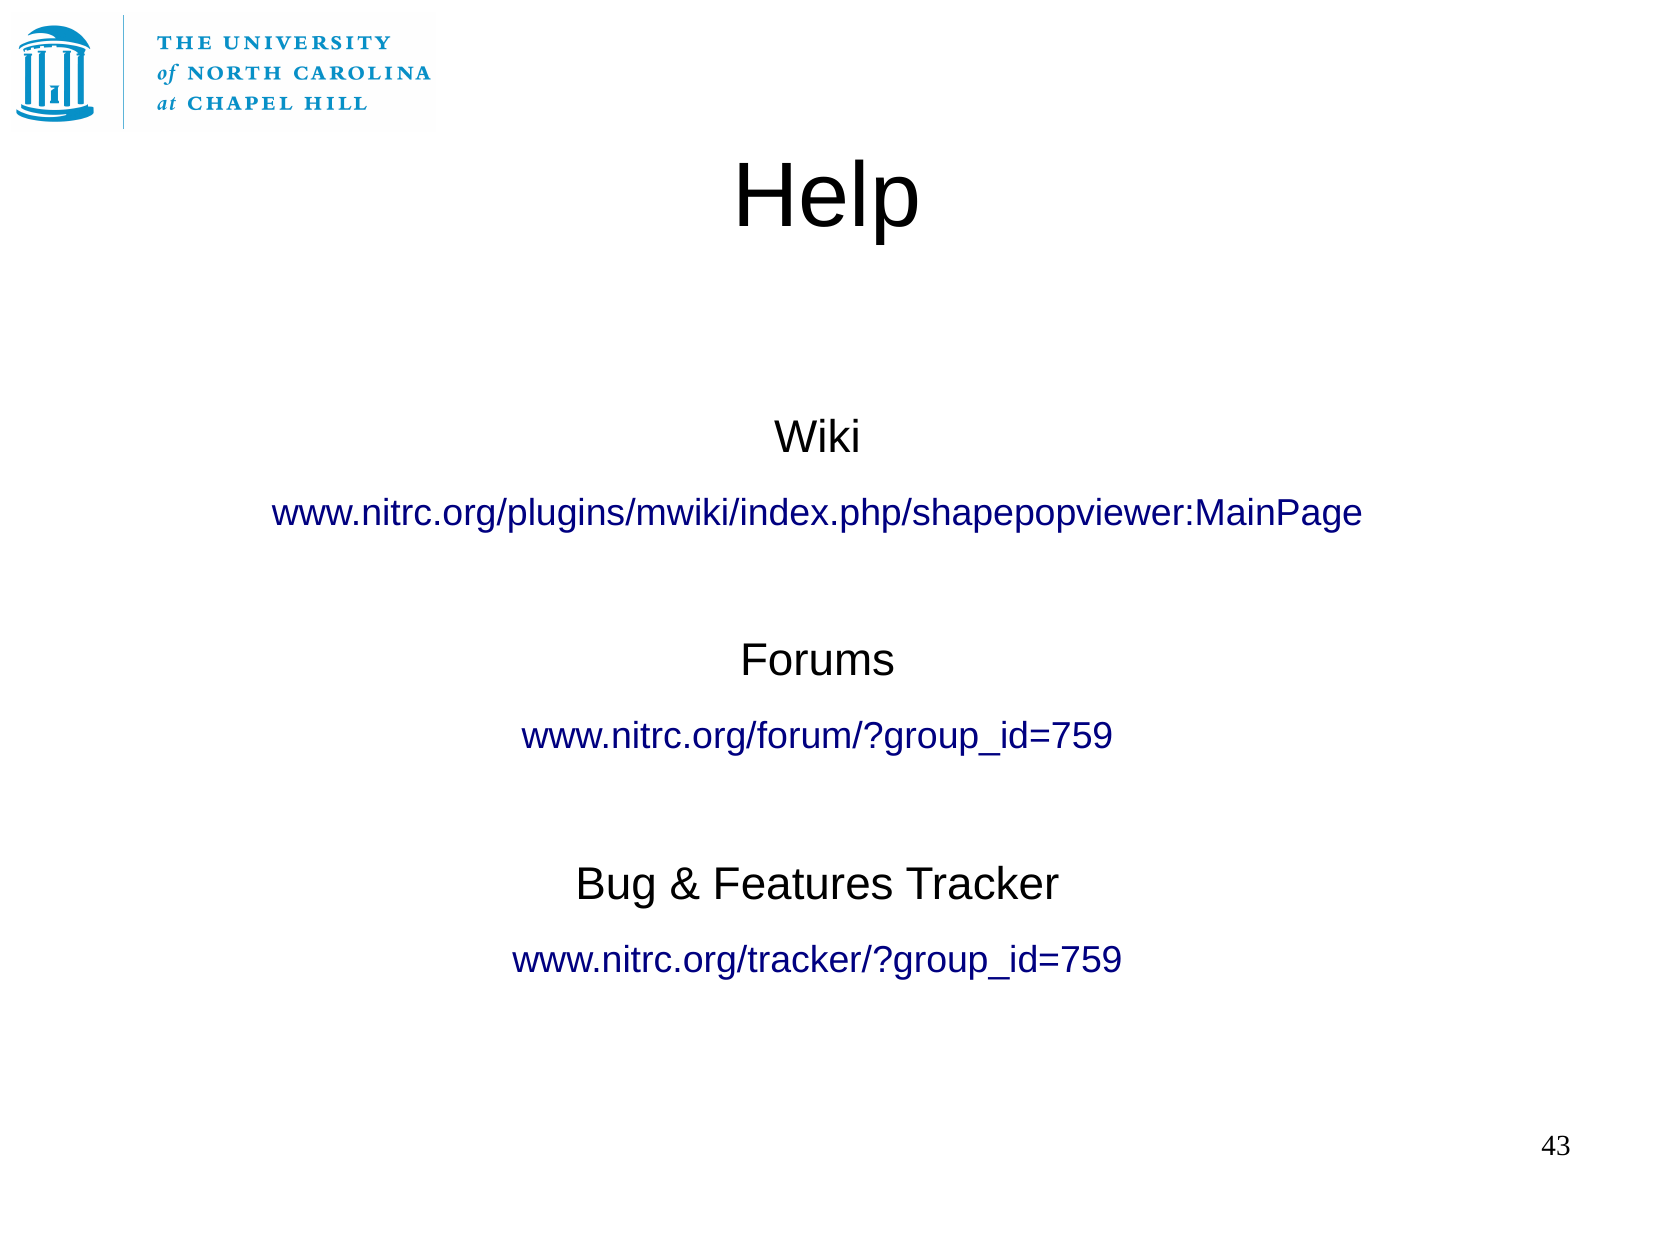

# Help
Wiki
www.nitrc.org/plugins/mwiki/index.php/shapepopviewer:MainPage
Forums
www.nitrc.org/forum/?group_id=759
Bug & Features Tracker
www.nitrc.org/tracker/?group_id=759
43